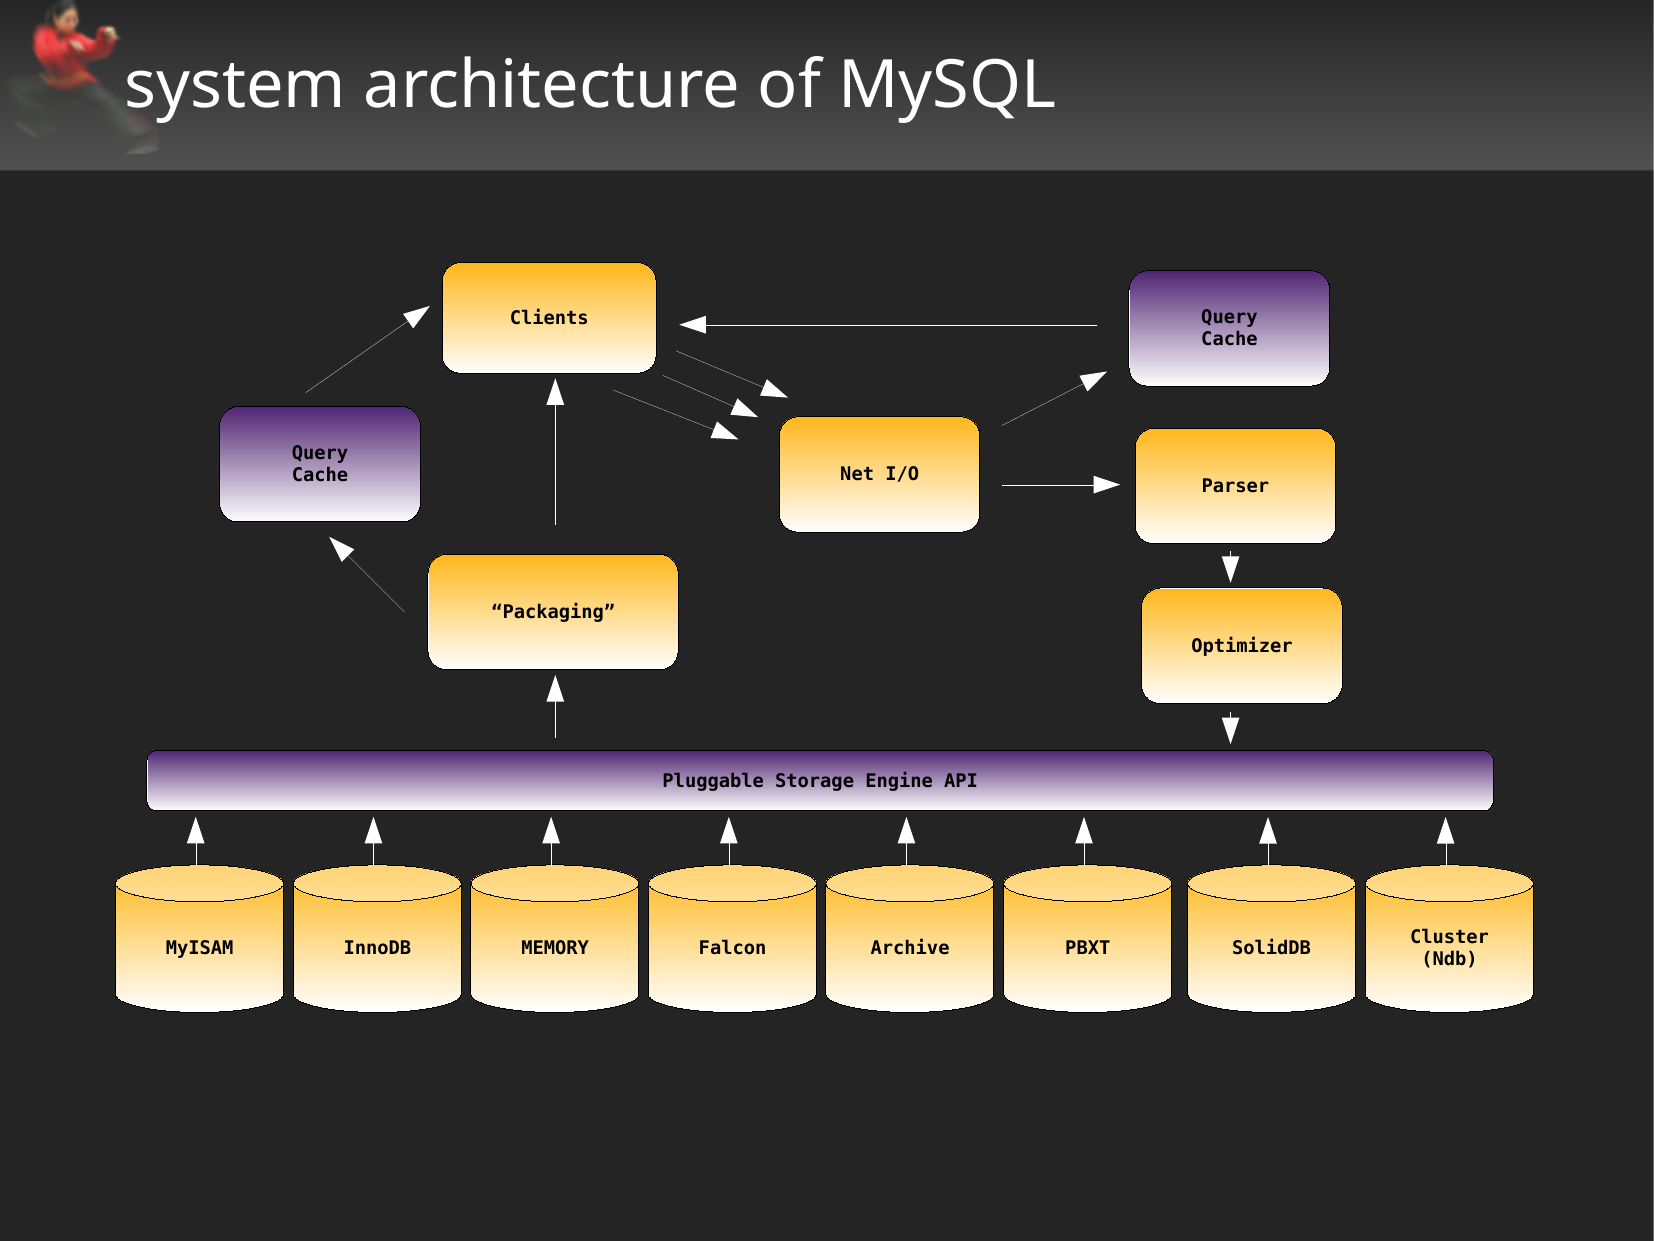

# system architecture of MySQL
Clients
Query
Cache
Query
Cache
Net I/O
Parser
“Packaging”
Optimizer
Pluggable Storage Engine API
MyISAM
InnoDB
MEMORY
Falcon
Archive
PBXT
SolidDB
Cluster
(Ndb)